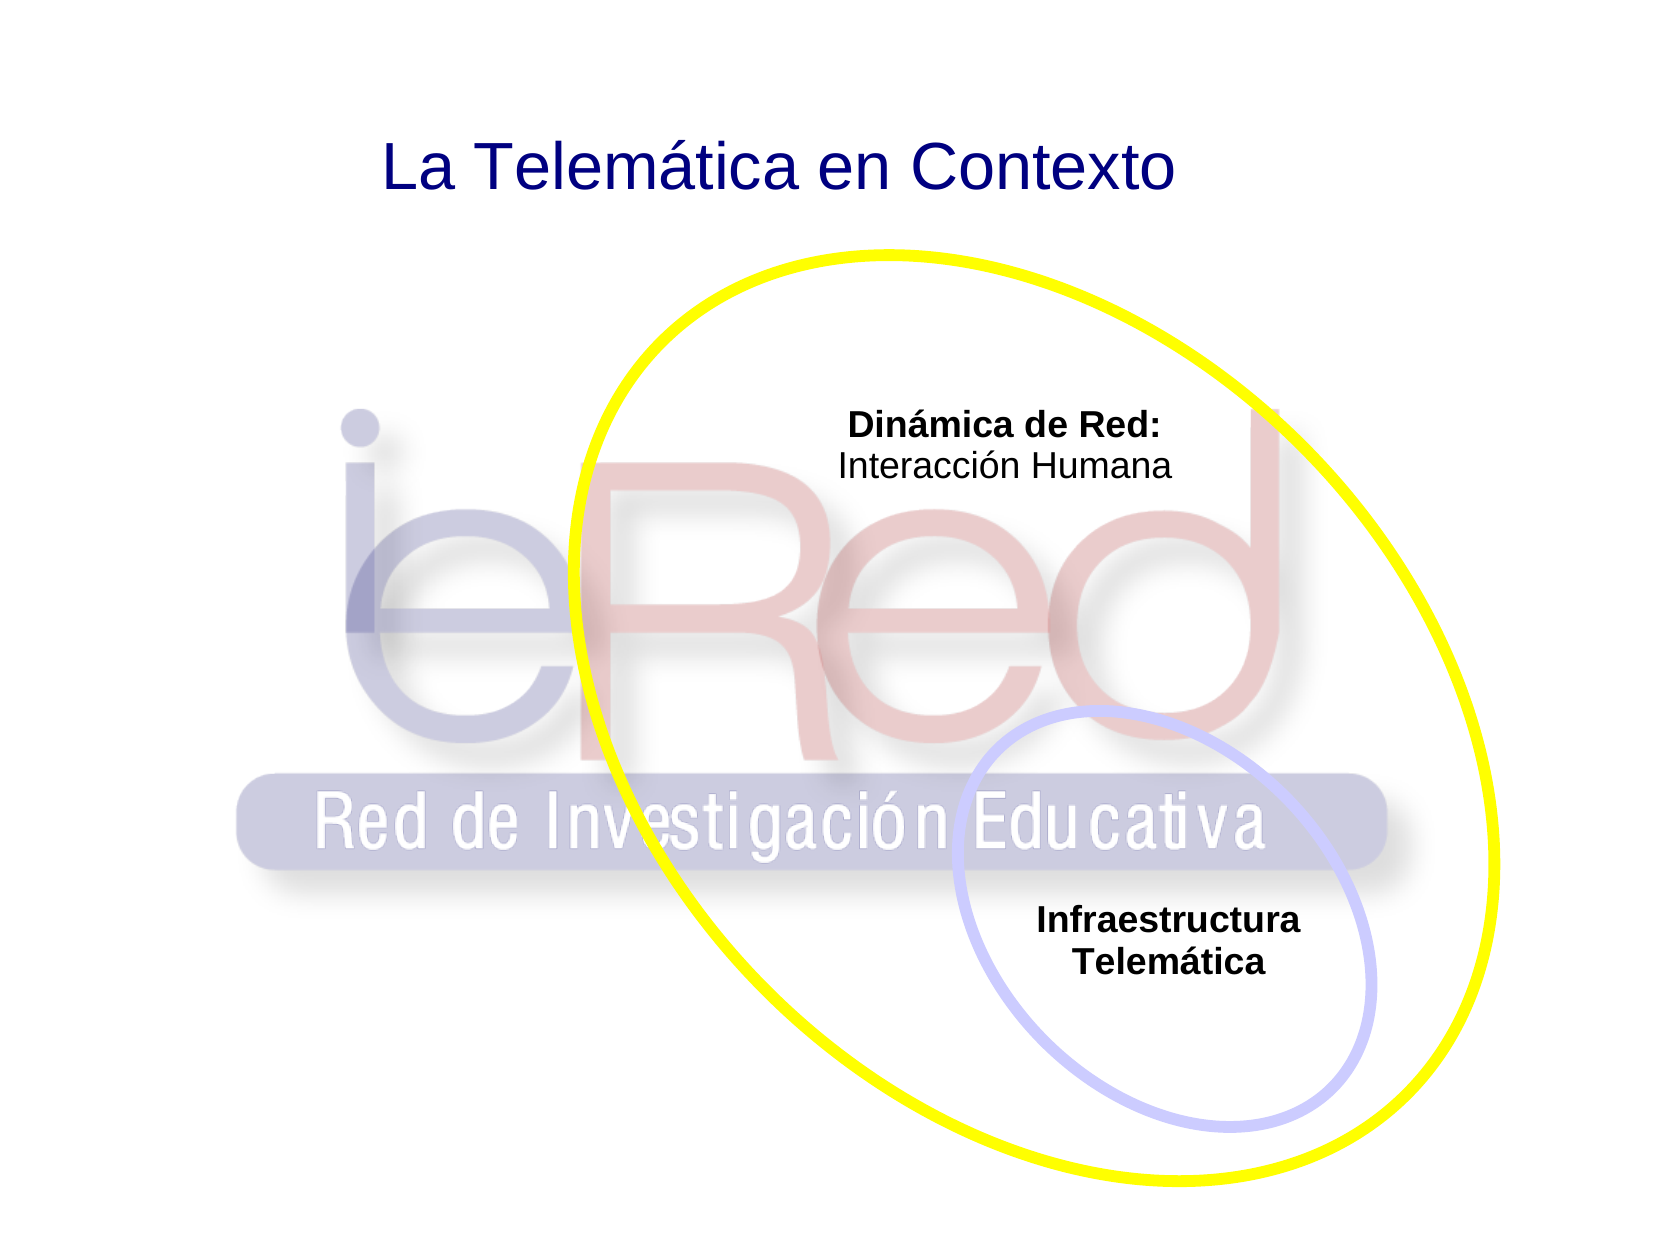

# La Telemática en Contexto
Dinámica de Red:
Interacción Humana
Infraestructura
Telemática